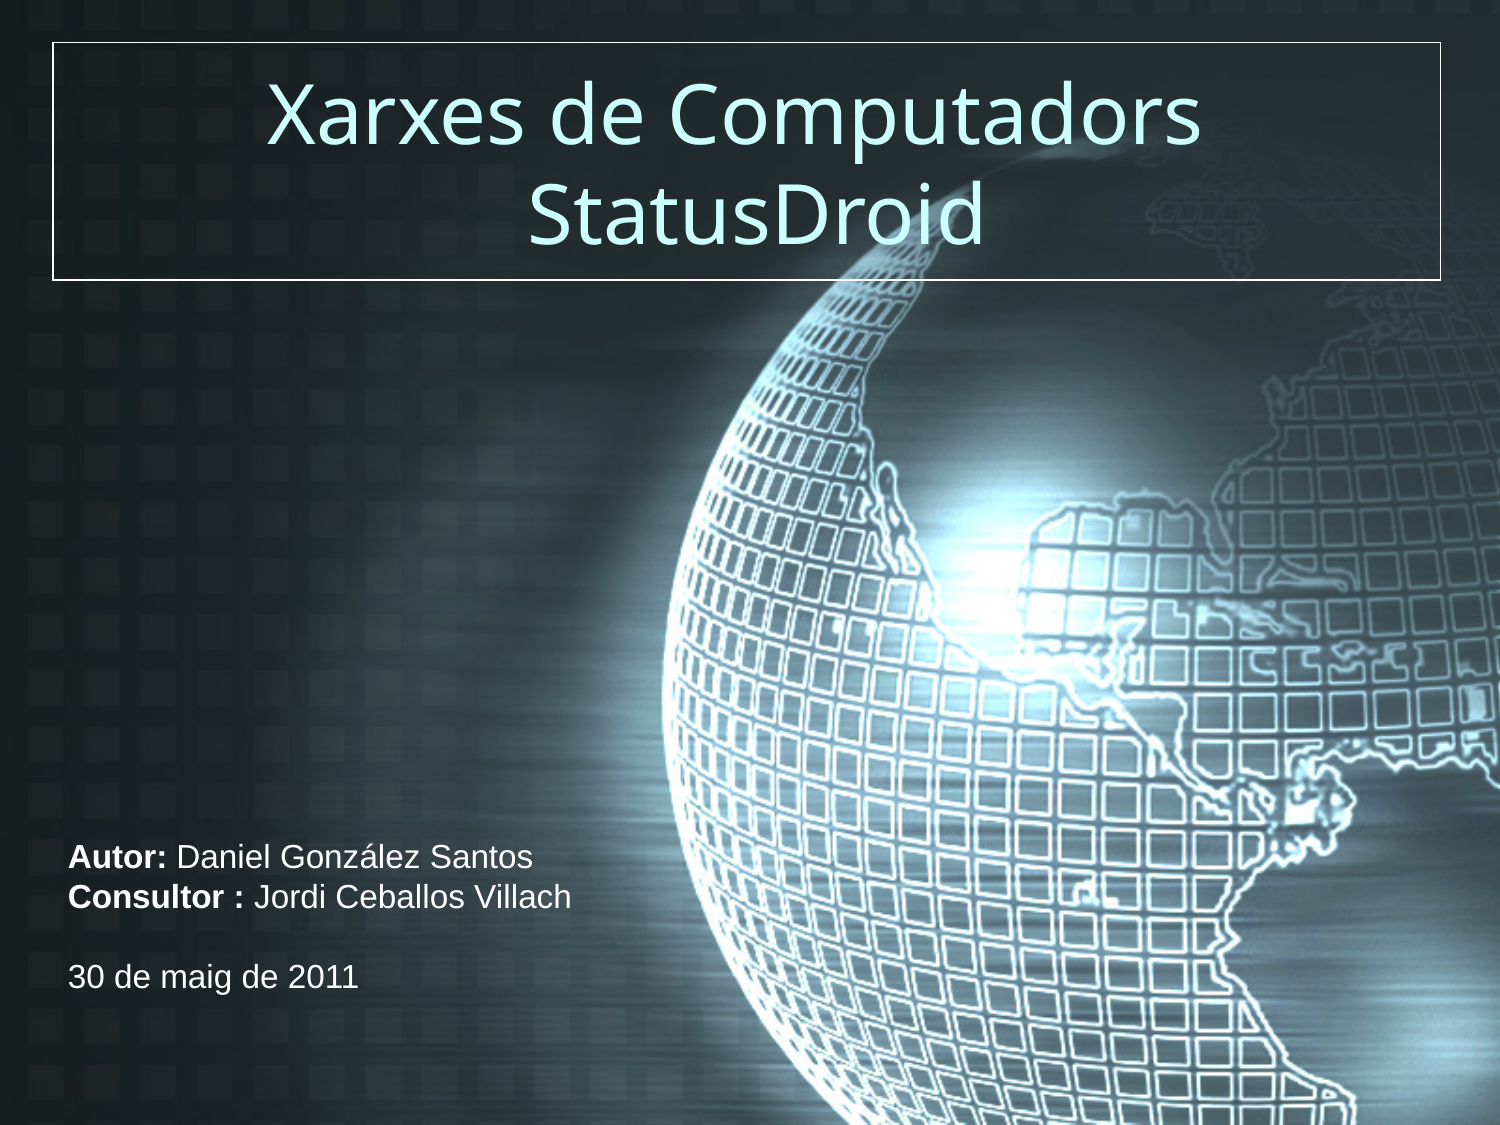

# Xarxes de Computadors StatusDroid
Autor: Daniel González Santos
Consultor : Jordi Ceballos Villach
30 de maig de 2011